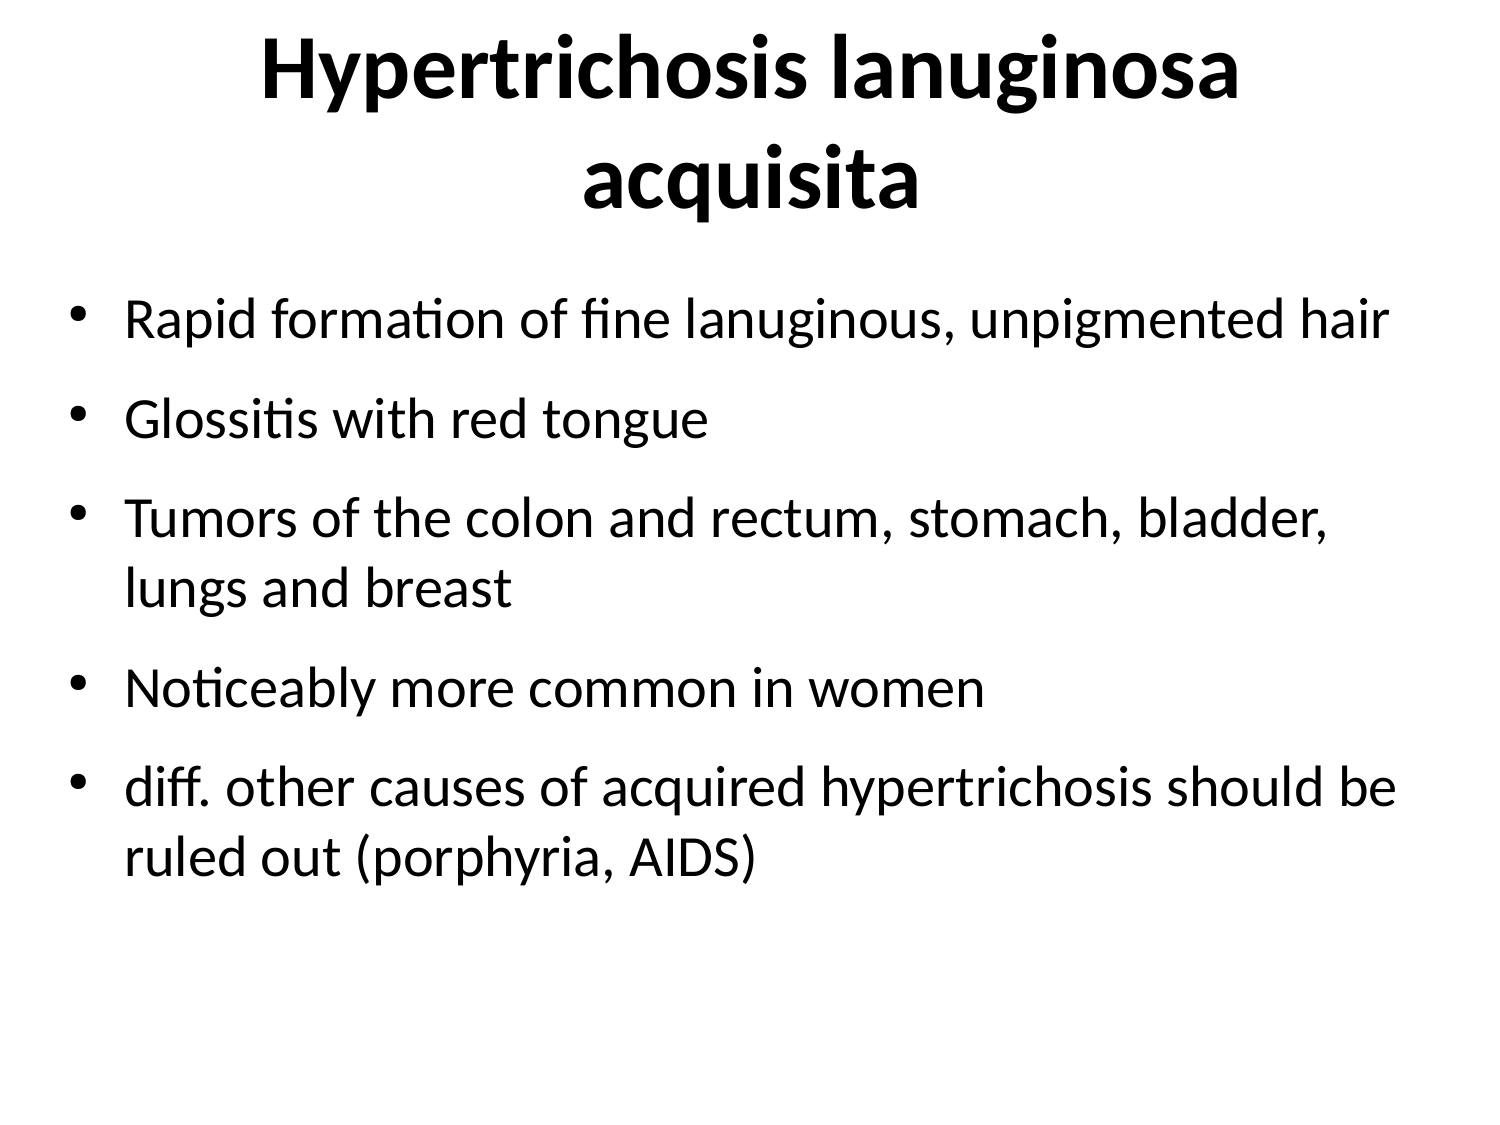

# Hypertrichosis lanuginosa acquisita
Rapid formation of fine lanuginous, unpigmented hair
Glossitis with red tongue
Tumors of the colon and rectum, stomach, bladder, lungs and breast
Noticeably more common in women
diff. other causes of acquired hypertrichosis should be ruled out (porphyria, AIDS)